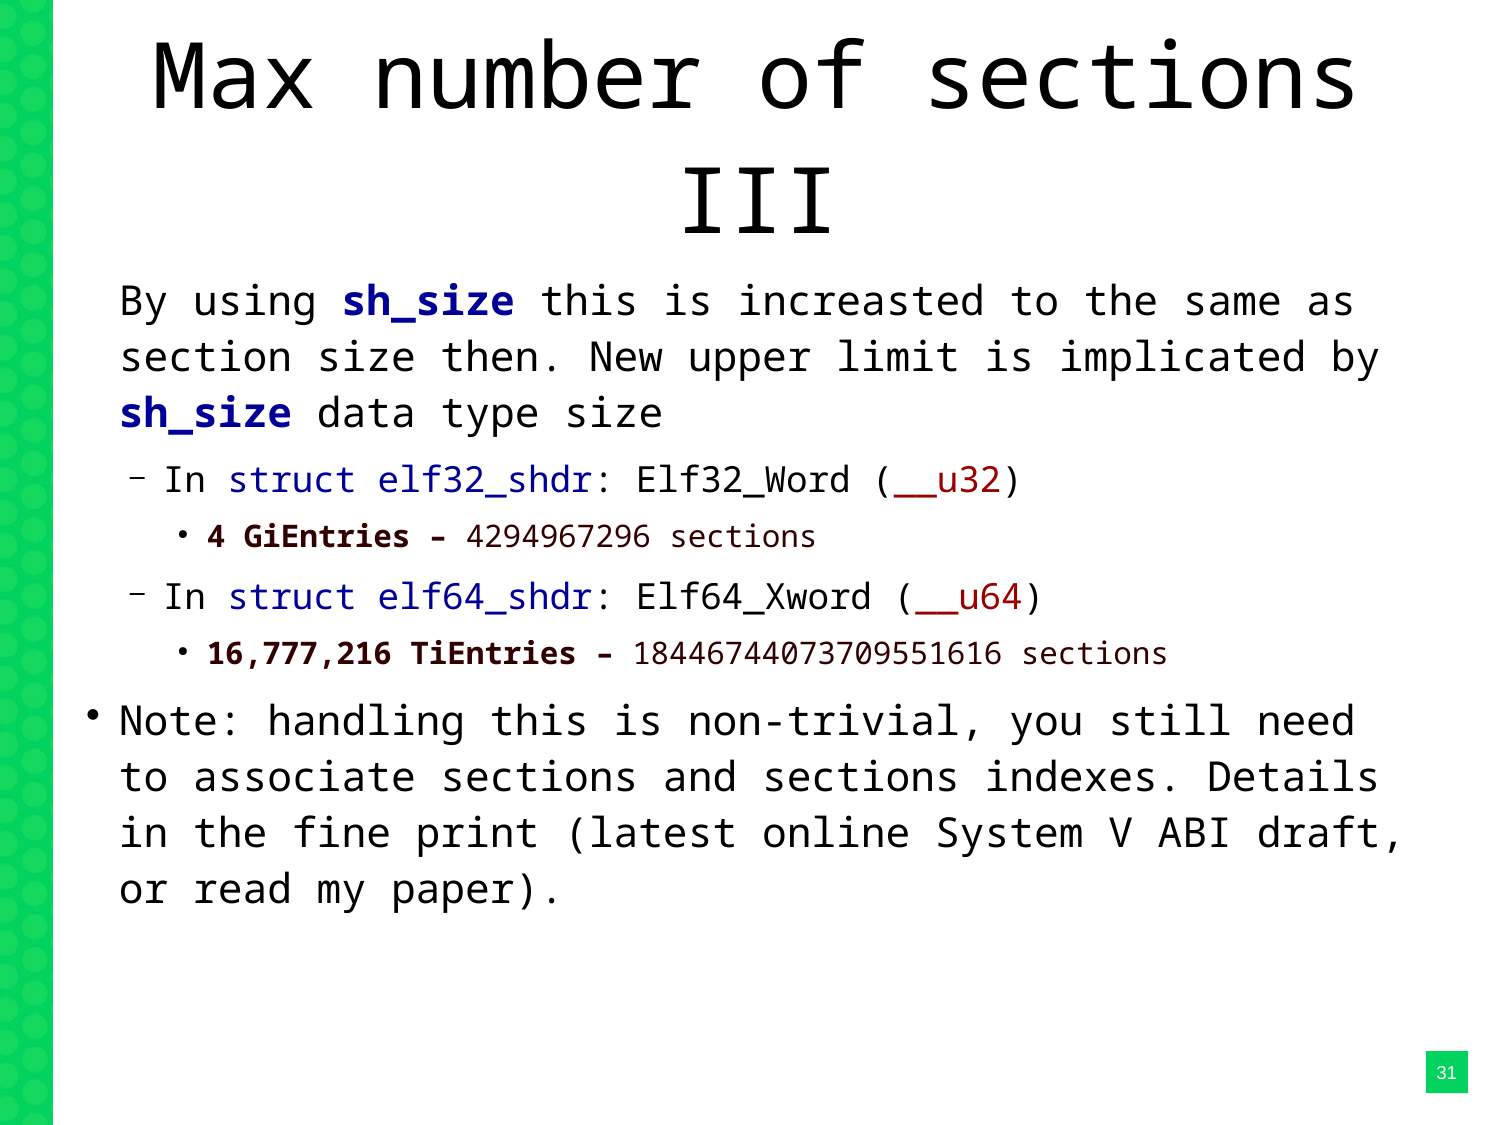

# Max number of sections III
By using sh_size this is increasted to the same as section size then. New upper limit is implicated by sh_size data type size
In struct elf32_shdr: Elf32_Word (__u32)
4 GiEntries – 4294967296 sections
In struct elf64_shdr: Elf64_Xword (__u64)
16,777,216 TiEntries – 18446744073709551616 sections
Note: handling this is non-trivial, you still need to associate sections and sections indexes. Details in the fine print (latest online System V ABI draft, or read my paper).